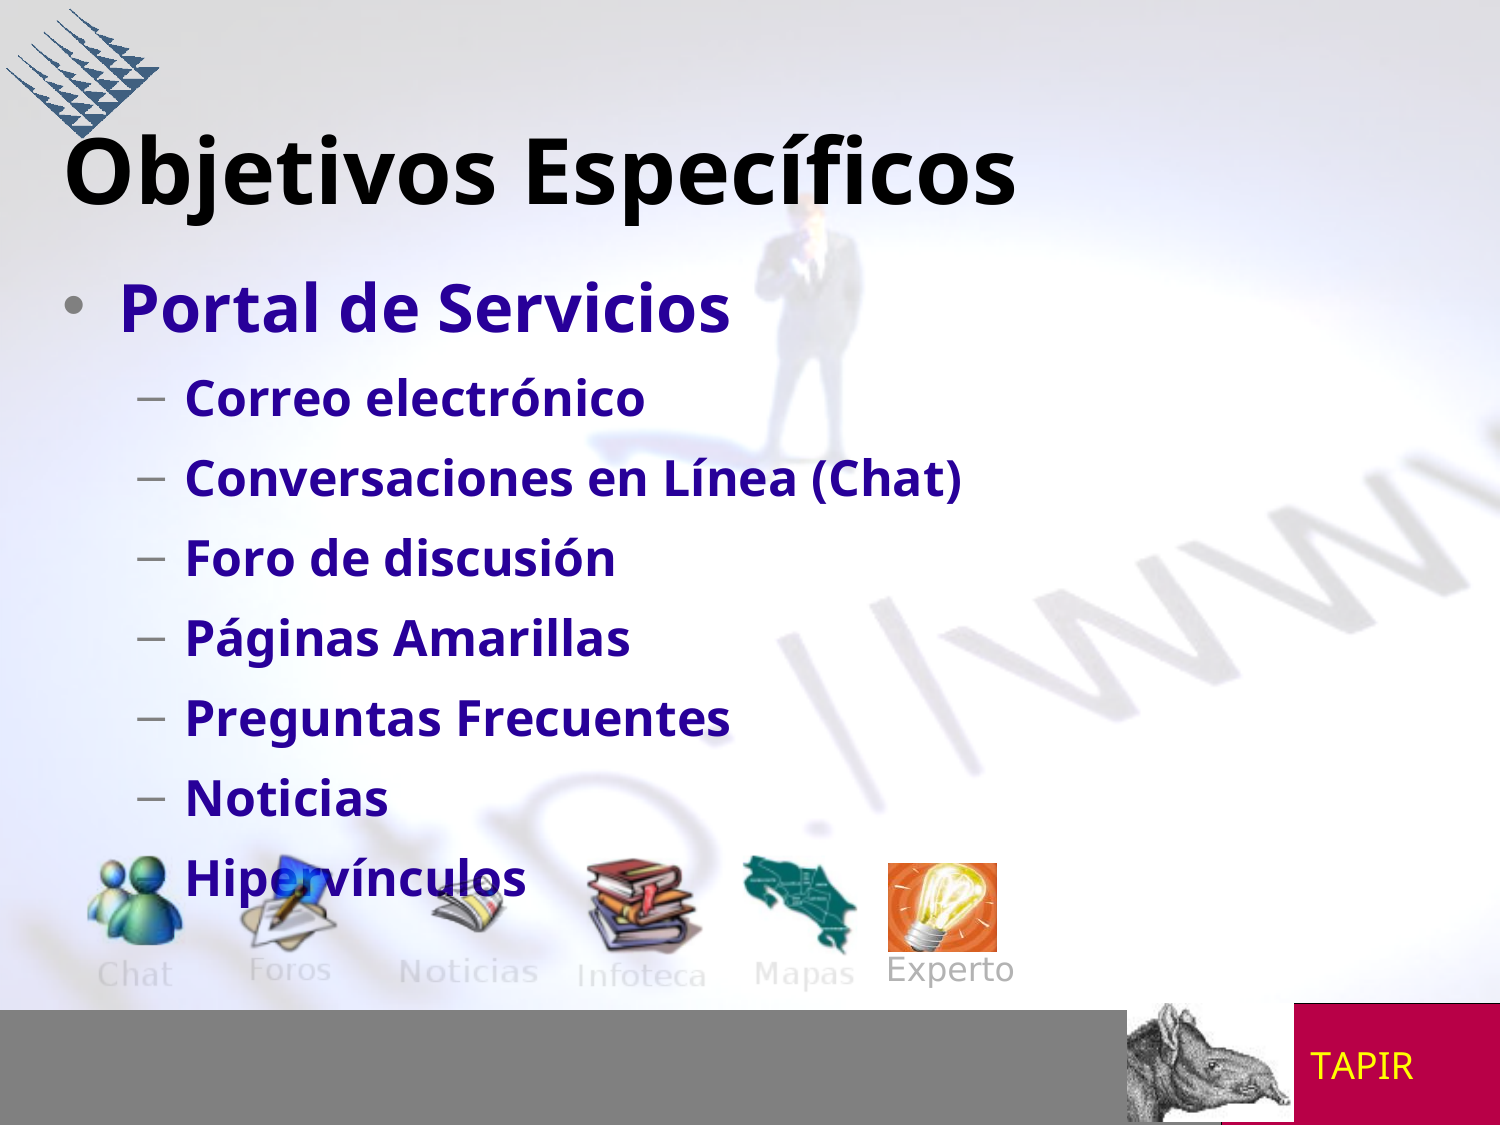

# Objetivos Específicos
Portal de Servicios
Correo electrónico
Conversaciones en Línea (Chat)
Foro de discusión
Páginas Amarillas
Preguntas Frecuentes
Noticias
Hipervínculos
Experto
TAPIR